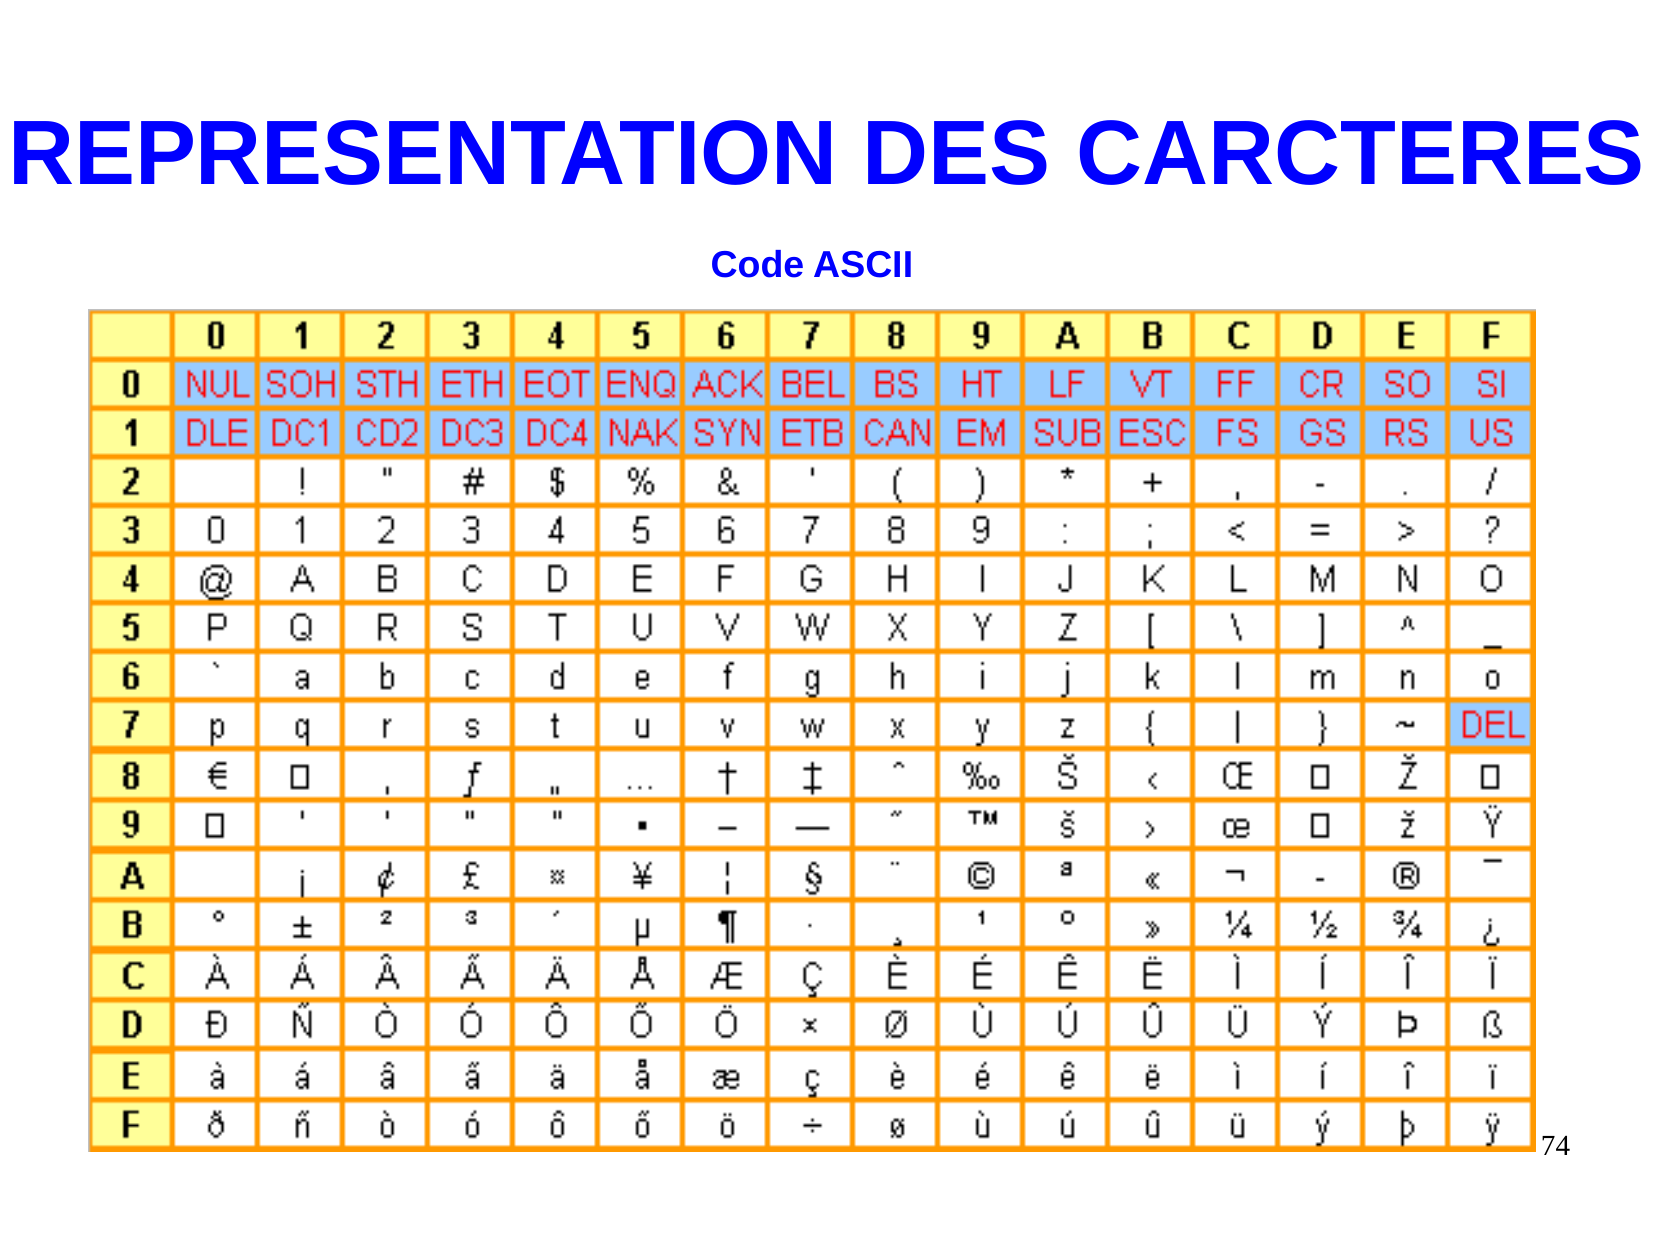

# REPRESENTATION DES CARCTERES
Code ASCII
74